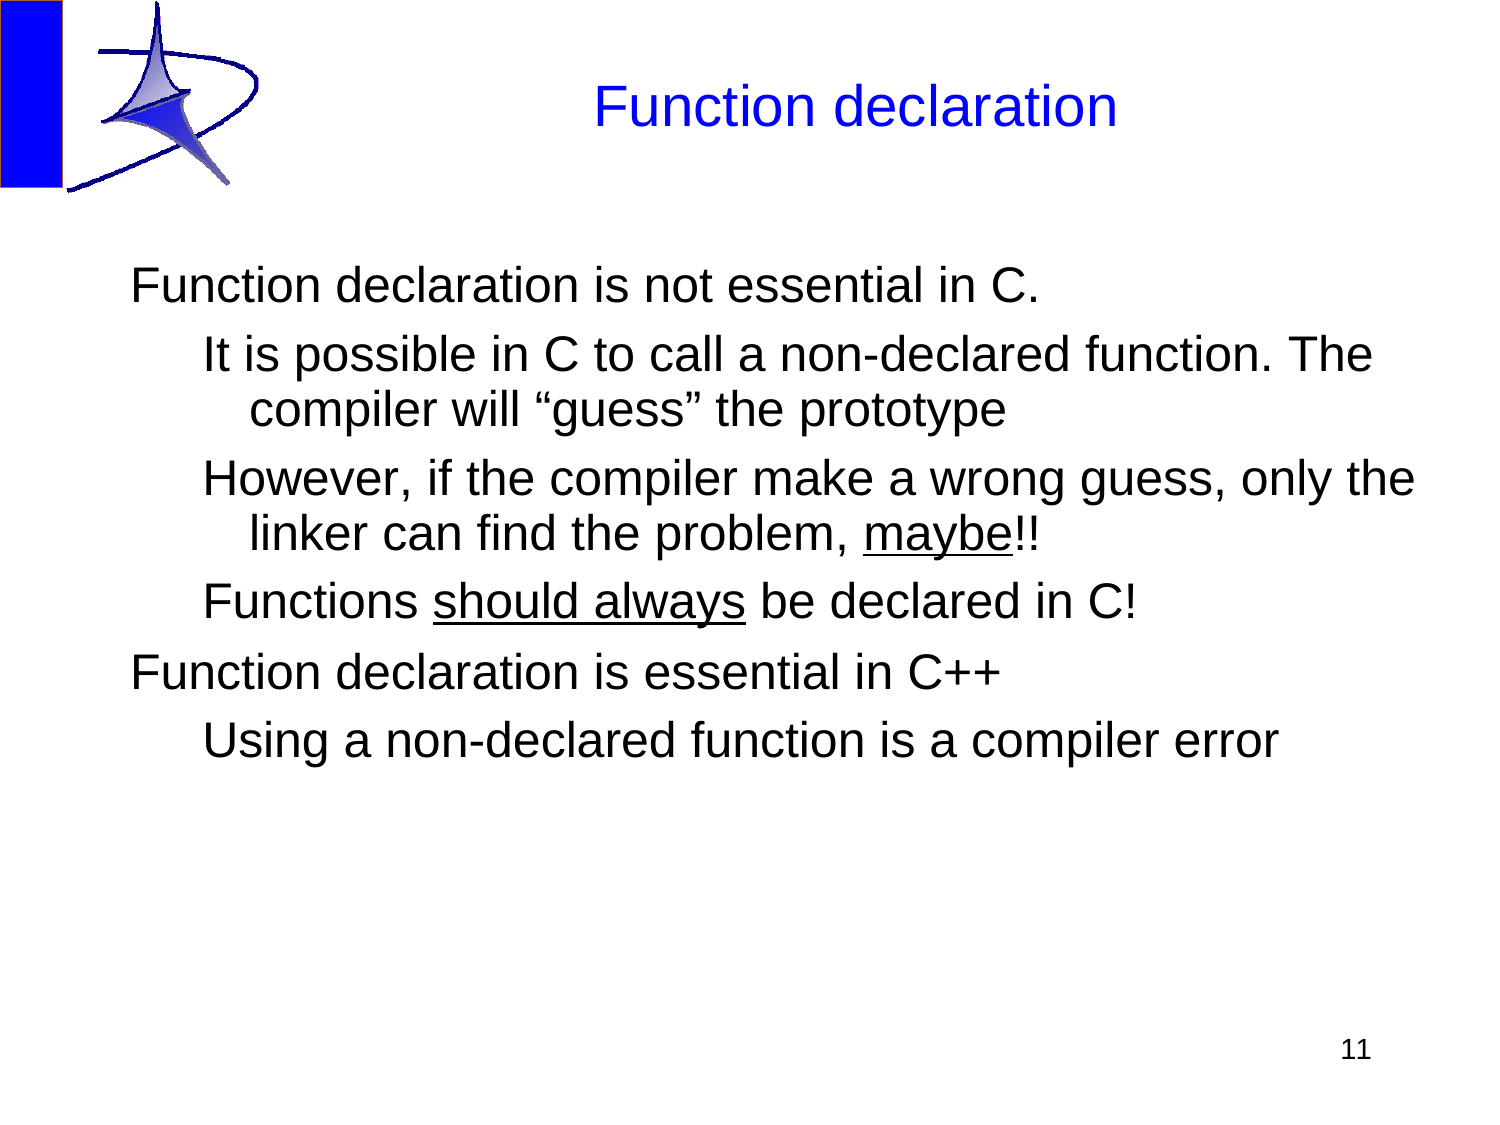

# Function declaration
Function declaration is not essential in C.
It is possible in C to call a non-declared function. The compiler will “guess” the prototype
However, if the compiler make a wrong guess, only the linker can find the problem, maybe!!
Functions should always be declared in C!
Function declaration is essential in C++
Using a non-declared function is a compiler error
11